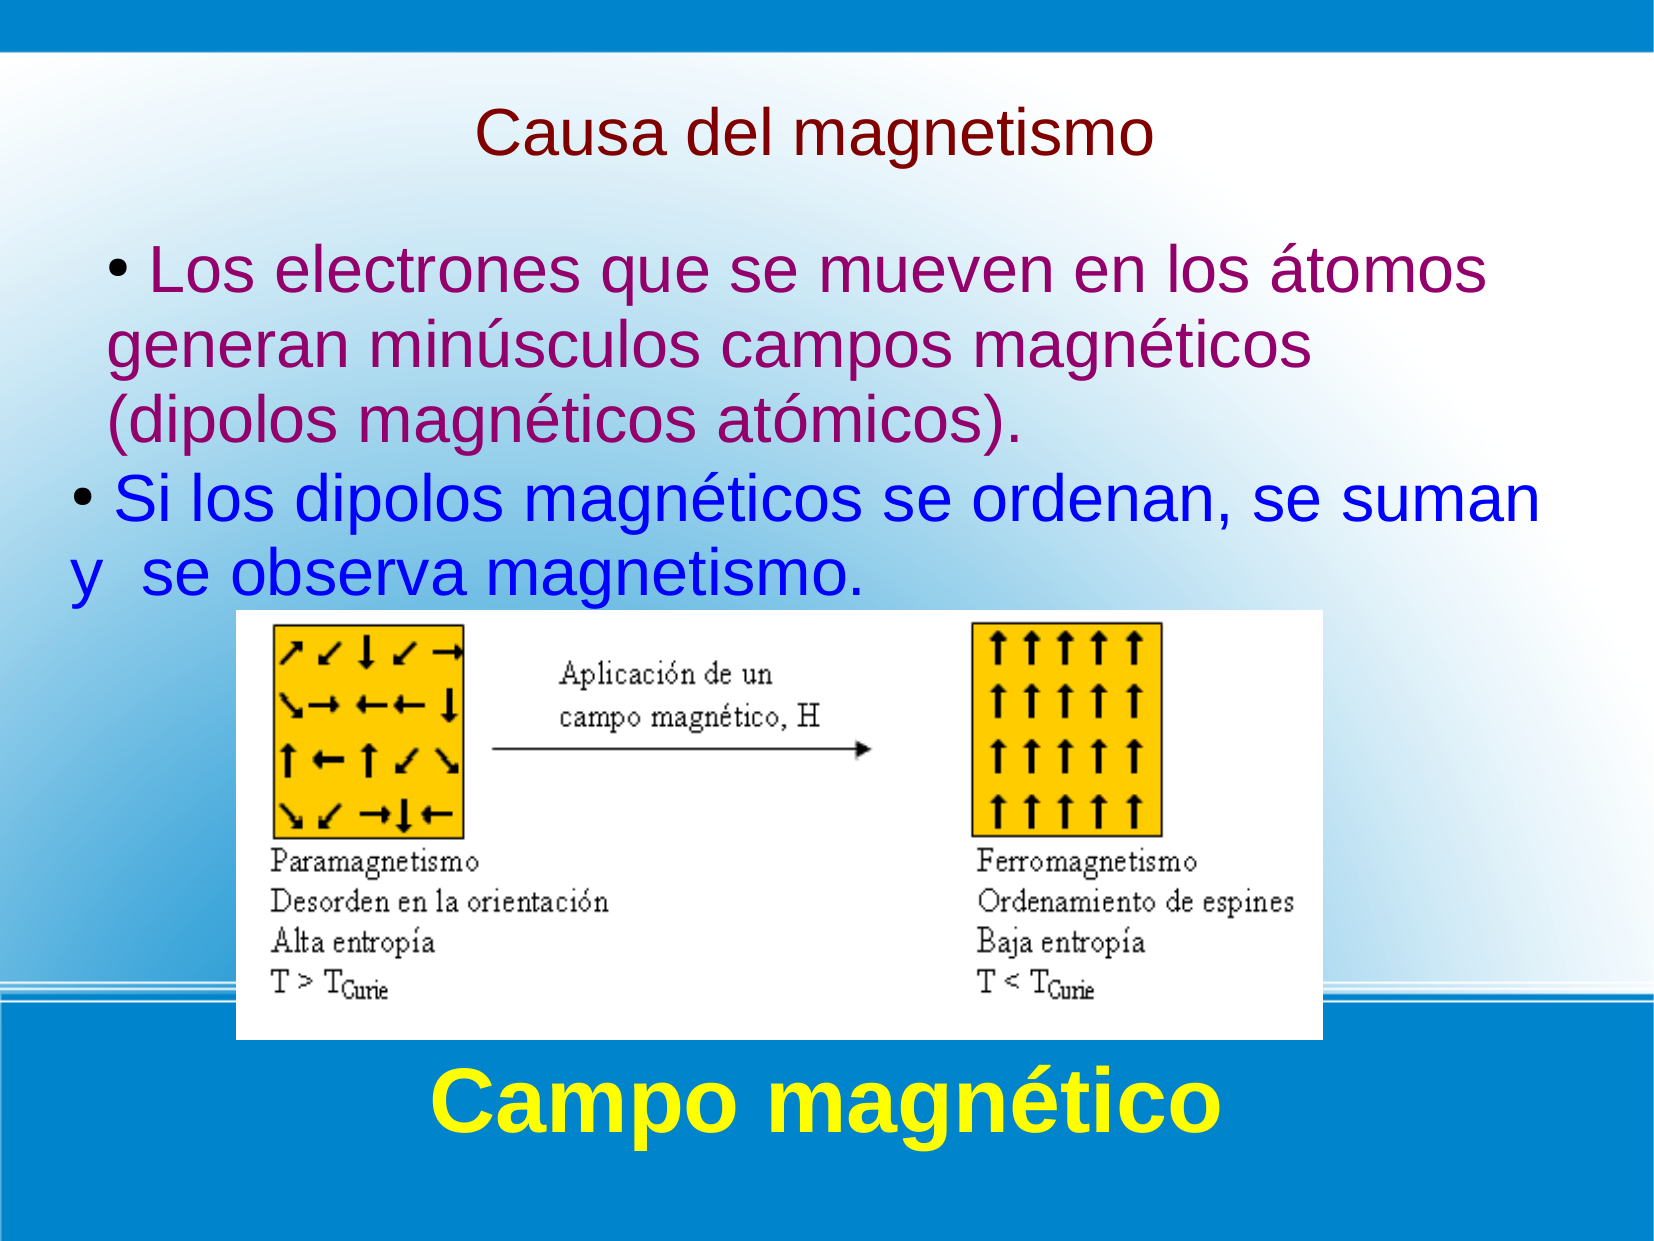

Causa del magnetismo
 Los electrones que se mueven en los átomos generan minúsculos campos magnéticos (dipolos magnéticos atómicos).
 Si los dipolos magnéticos se ordenan, se suman y se observa magnetismo.
# Campo magnético